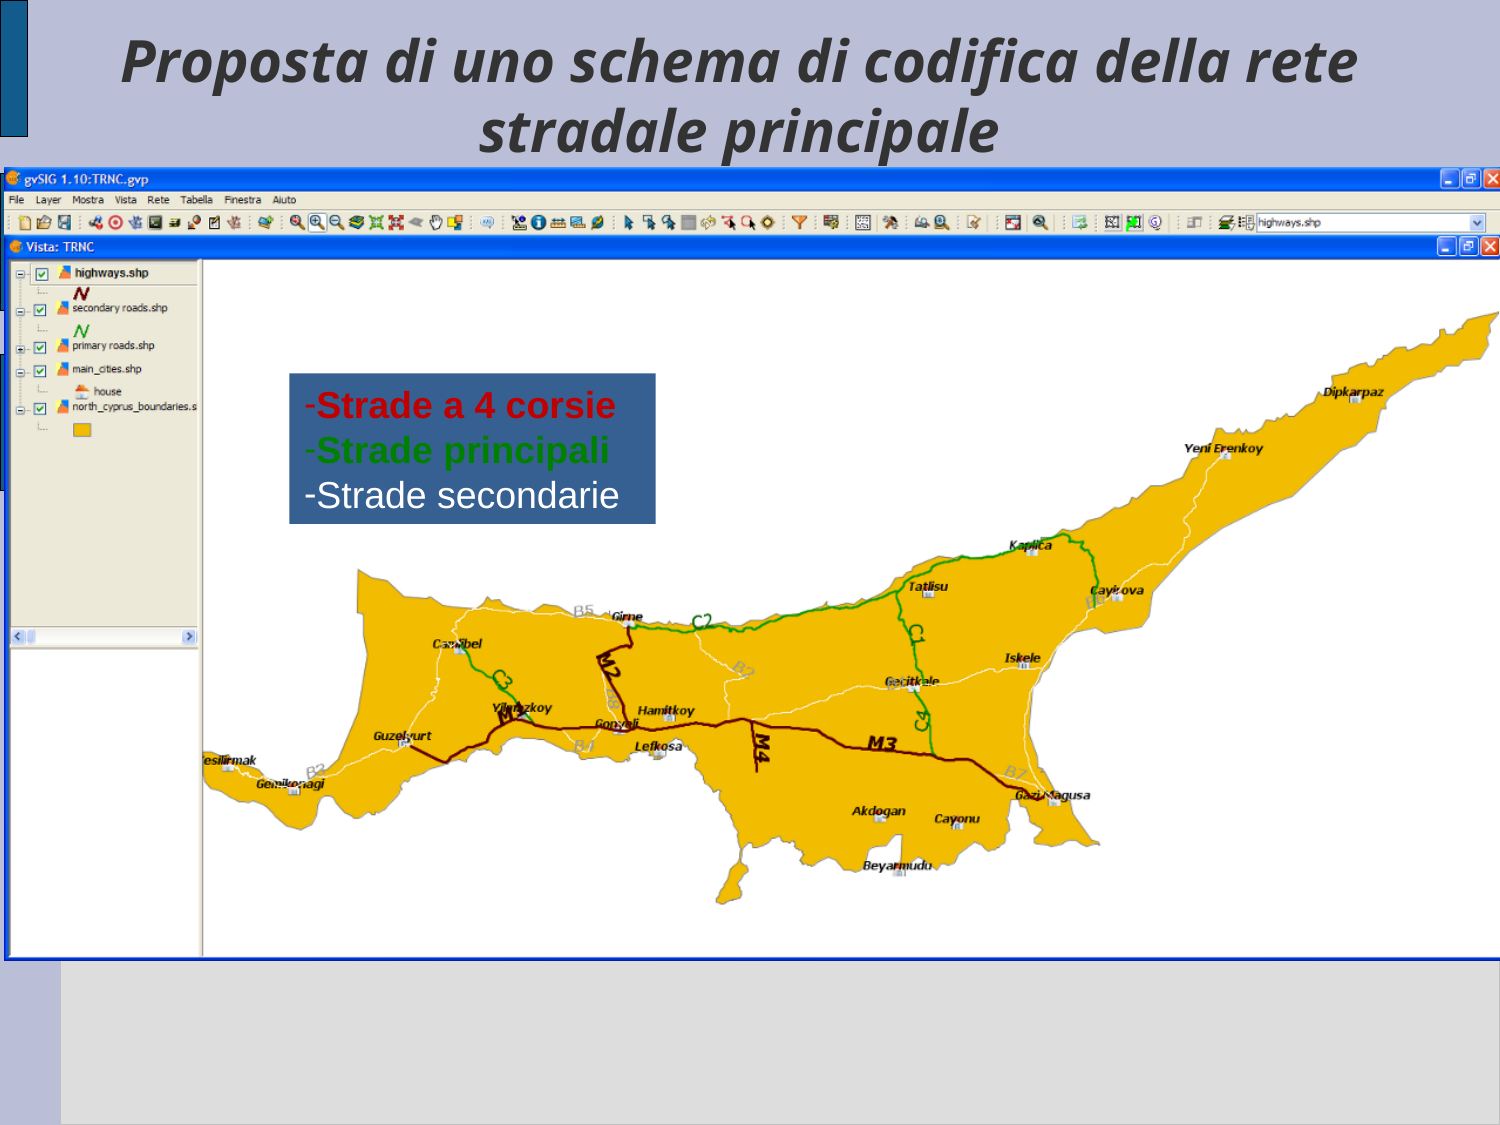

# Proposta di uno schema di codifica della rete stradale principale
Strade a 4 corsie
Strade principali
Strade secondarie